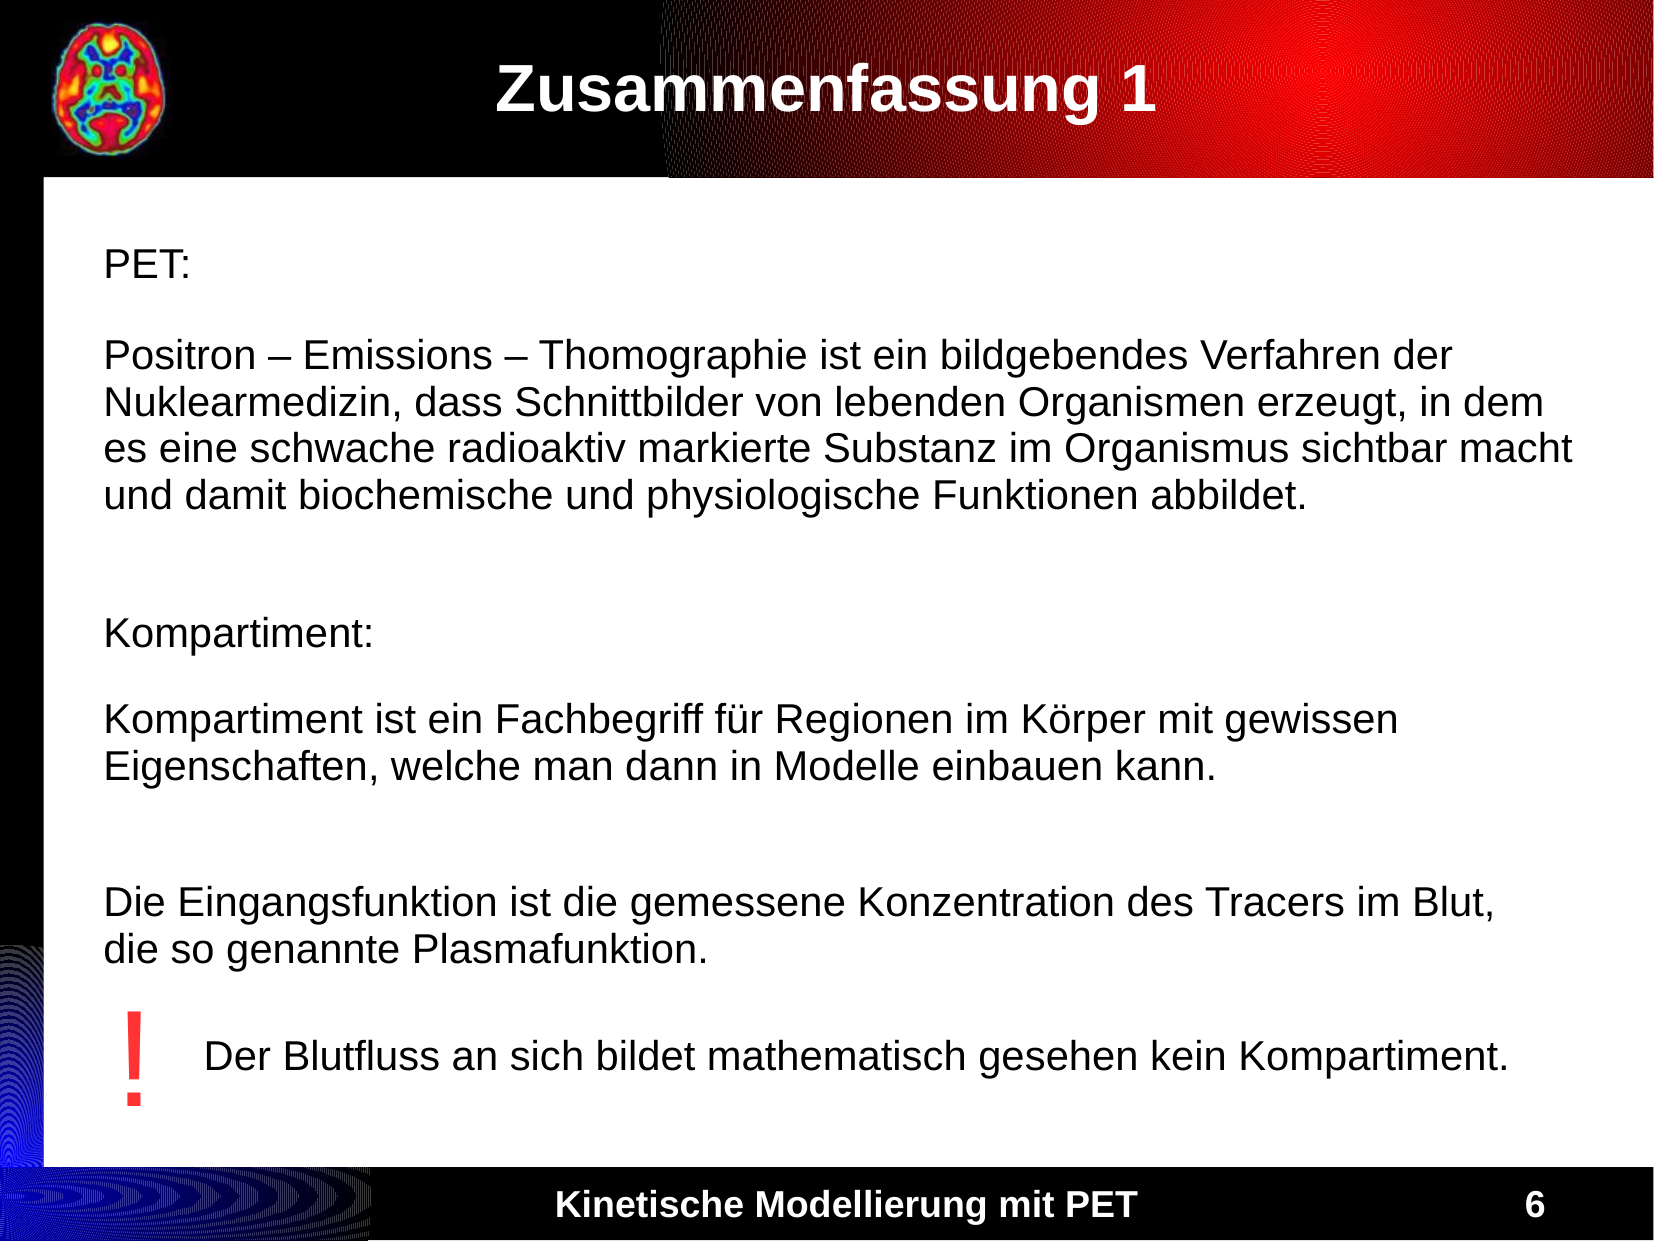

# Zusammenfassung 1
PET:
Positron – Emissions – Thomographie ist ein bildgebendes Verfahren der Nuklearmedizin, dass Schnittbilder von lebenden Organismen erzeugt, in dem es eine schwache radioaktiv markierte Substanz im Organismus sichtbar macht und damit biochemische und physiologische Funktionen abbildet.
Kompartiment:
Kompartiment ist ein Fachbegriff für Regionen im Körper mit gewissen Eigenschaften, welche man dann in Modelle einbauen kann.
Die Eingangsfunktion ist die gemessene Konzentration des Tracers im Blut, die so genannte Plasmafunktion.
!
Der Blutfluss an sich bildet mathematisch gesehen kein Kompartiment.
Kinetische Modellierung mit PET